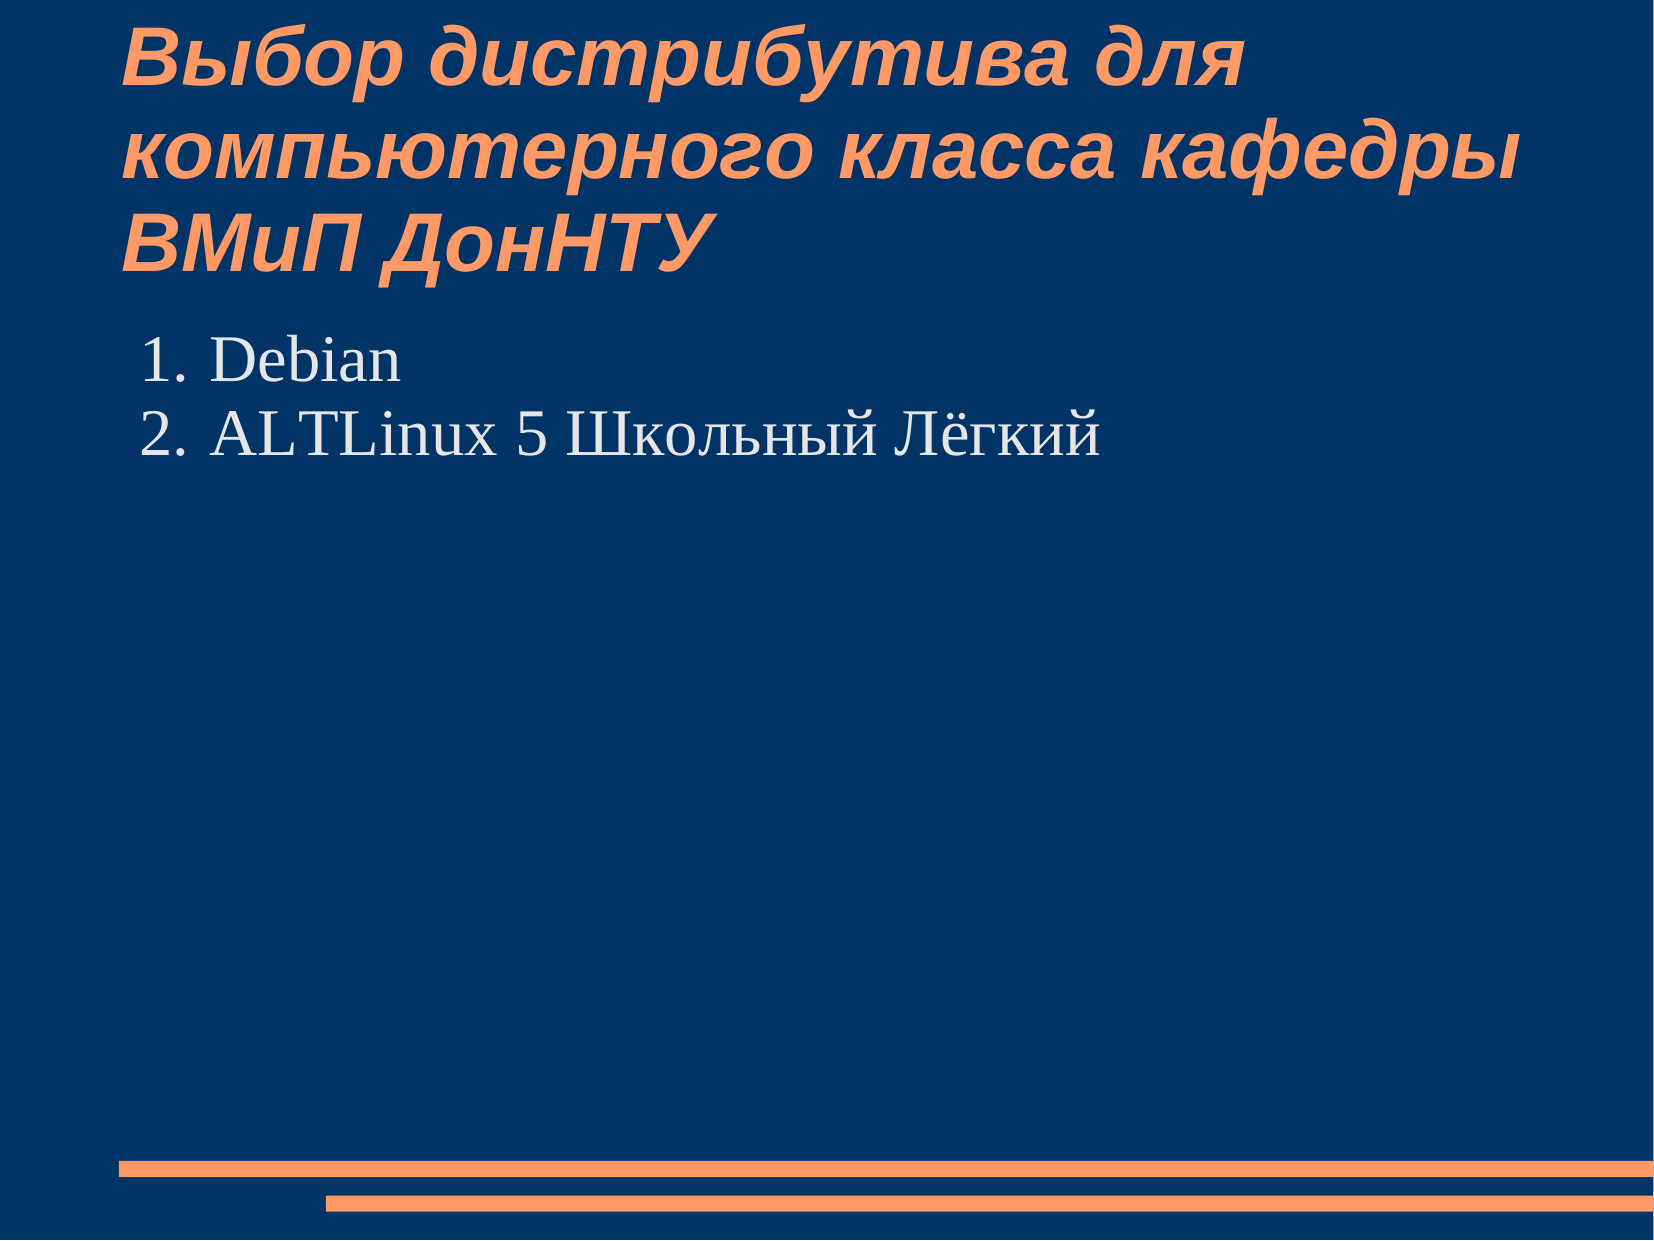

# Выбор дистрибутива для компьютерного класса кафедры ВМиП ДонНТУ
 Debian
 ALTLinux 5 Школьный Лёгкий